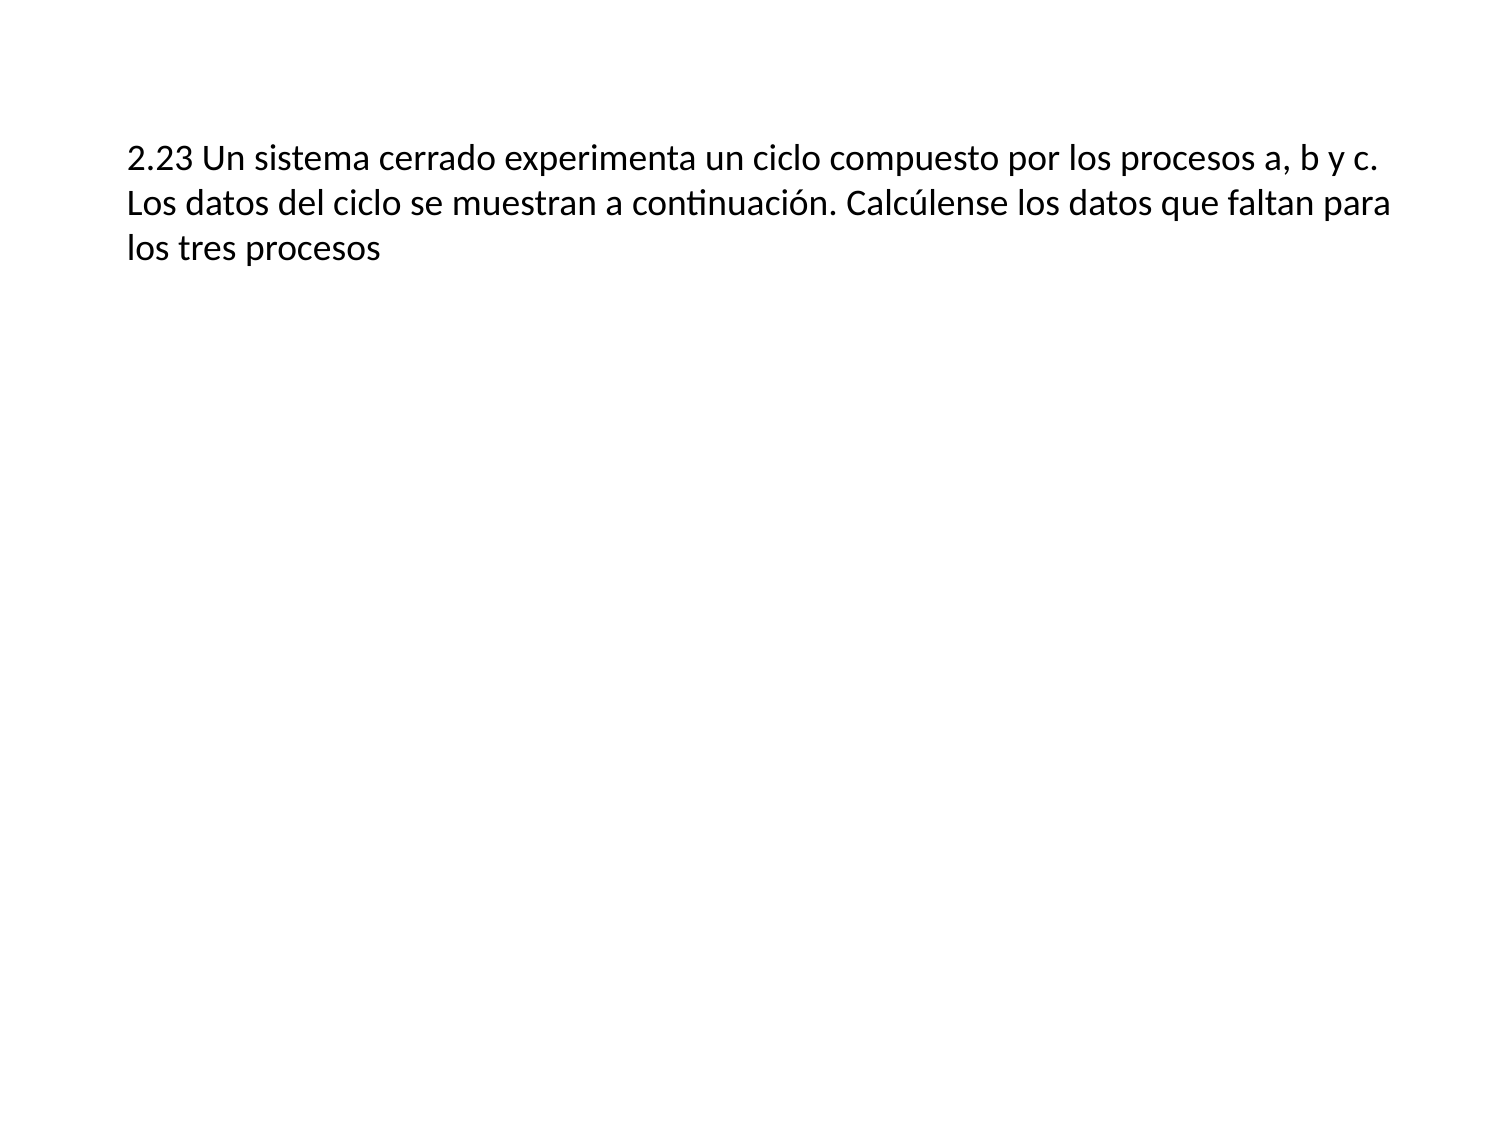

2.23 Un sistema cerrado experimenta un ciclo compuesto por los procesos a, b y c. Los datos del ciclo se muestran a continuación. Calcúlense los datos que faltan para los tres procesos